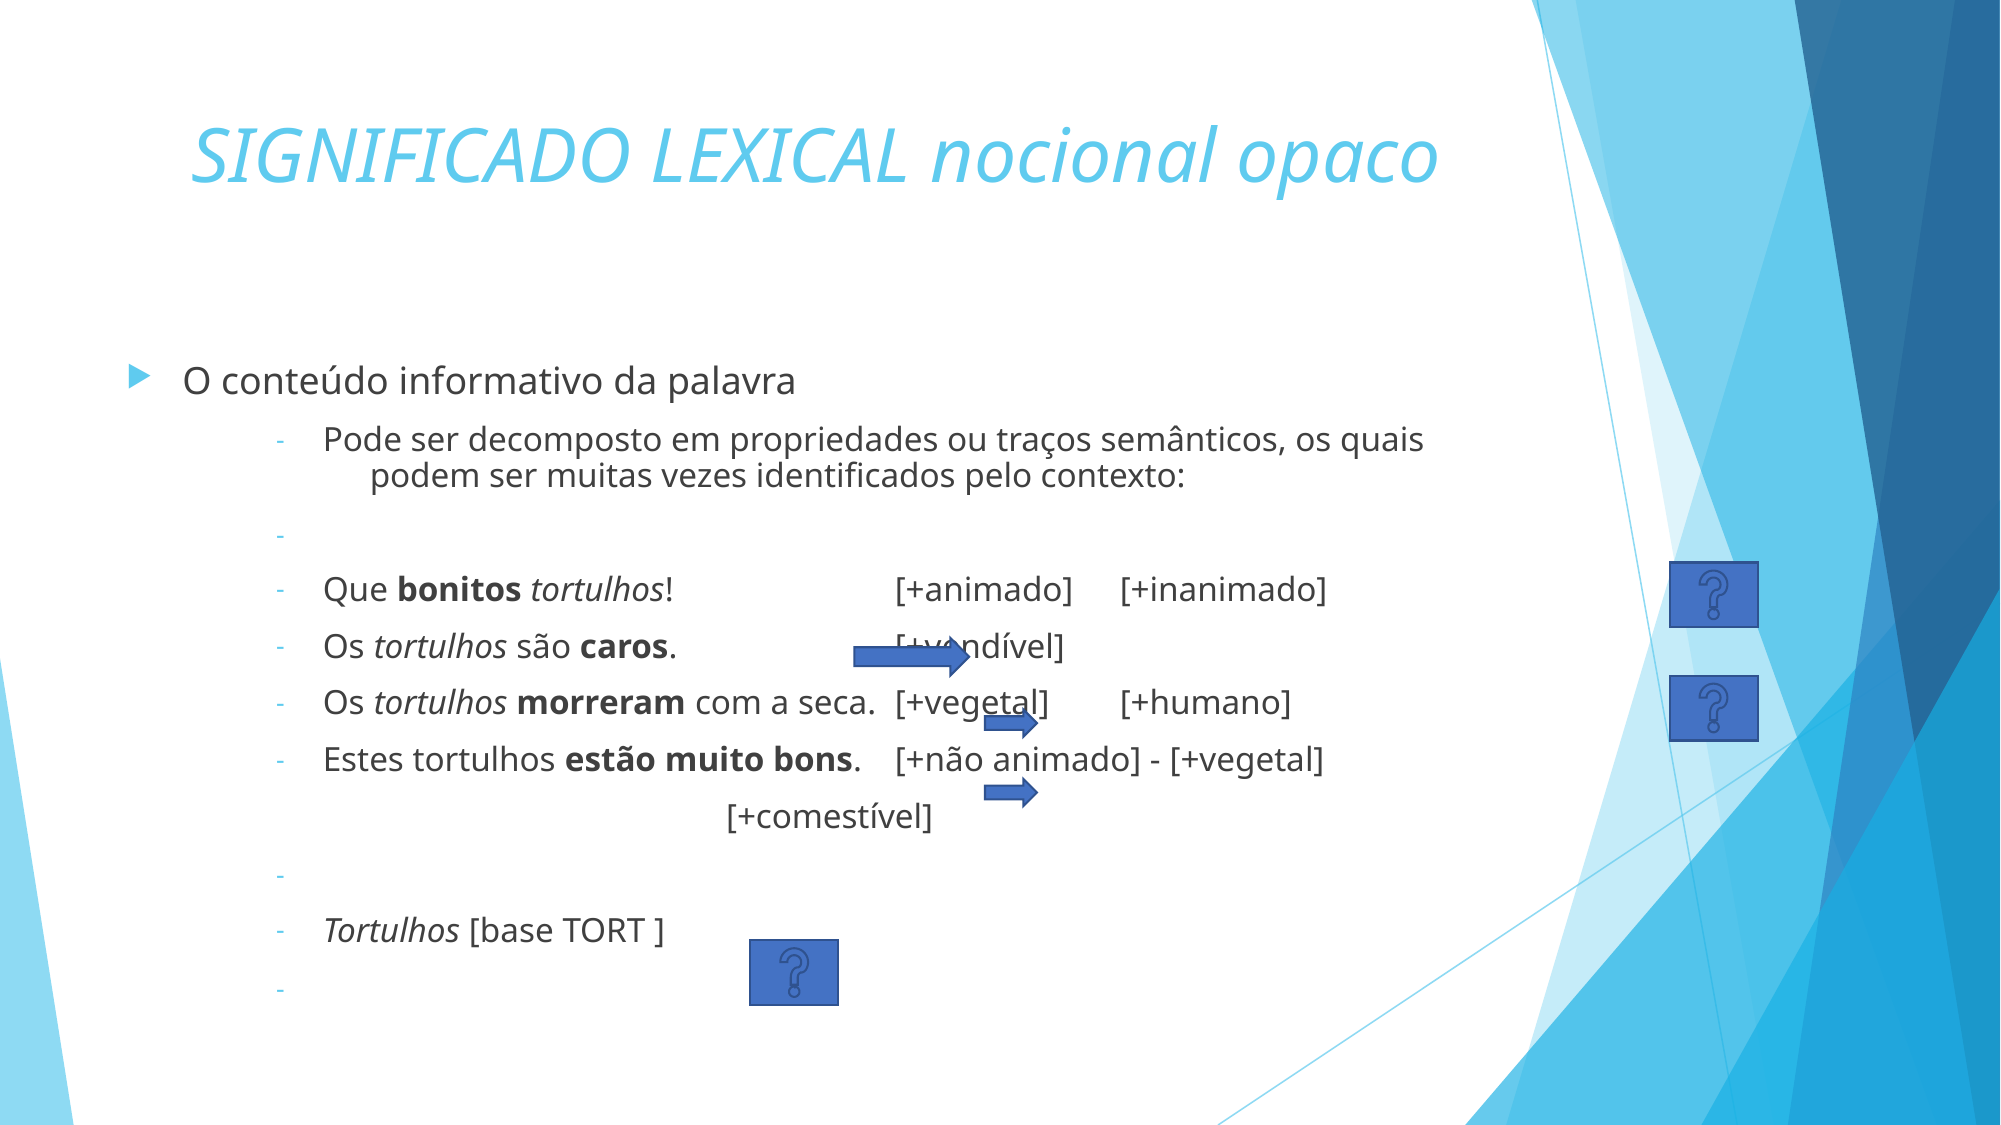

# SIGNIFICADO LEXICAL nocional opaco
O conteúdo informativo da palavra
Pode ser decomposto em propriedades ou traços semânticos, os quais podem ser muitas vezes identificados pelo contexto:
Que bonitos tortulhos!			[+animado]	[+inanimado]
Os tortulhos são caros. 			[+vendível]
Os tortulhos morreram com a seca. 	[+vegetal] 	[+humano]
Estes tortulhos estão muito bons. 	[+não animado] - [+vegetal]
						[+comestível]
Tortulhos [base TORT ]